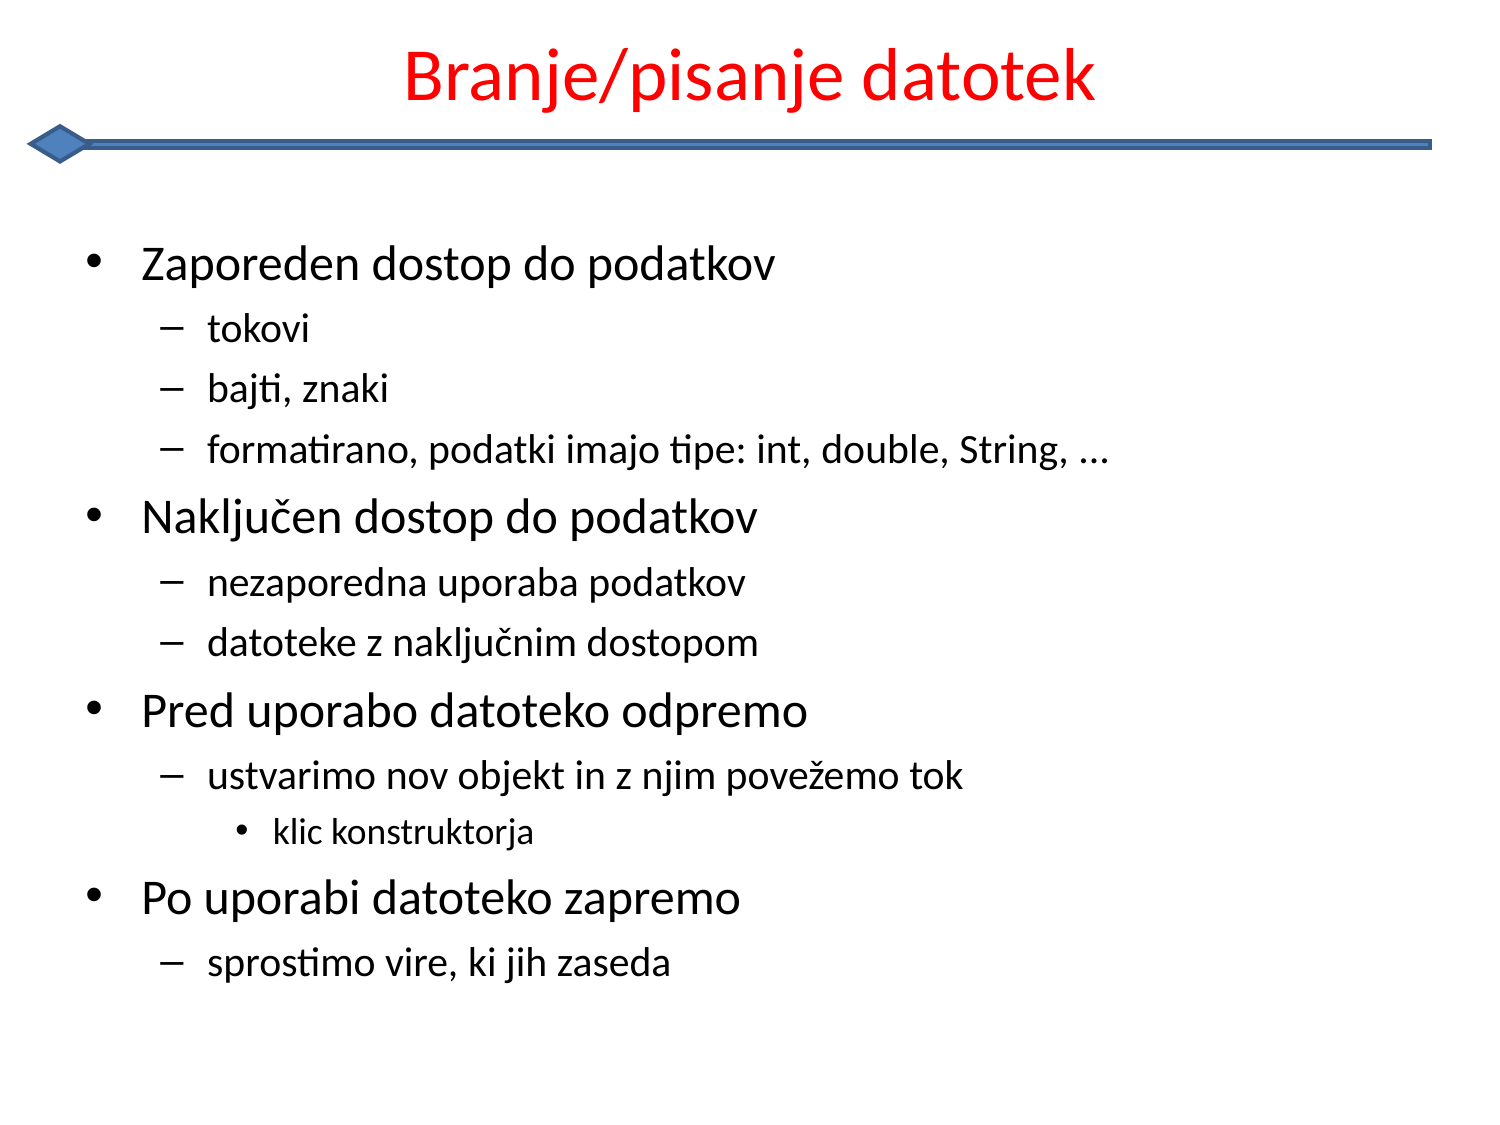

# Branje/pisanje datotek
Zaporeden dostop do podatkov
tokovi
bajti, znaki
formatirano, podatki imajo tipe: int, double, String, ...
Naključen dostop do podatkov
nezaporedna uporaba podatkov
datoteke z naključnim dostopom
Pred uporabo datoteko odpremo
ustvarimo nov objekt in z njim povežemo tok
klic konstruktorja
Po uporabi datoteko zapremo
sprostimo vire, ki jih zaseda